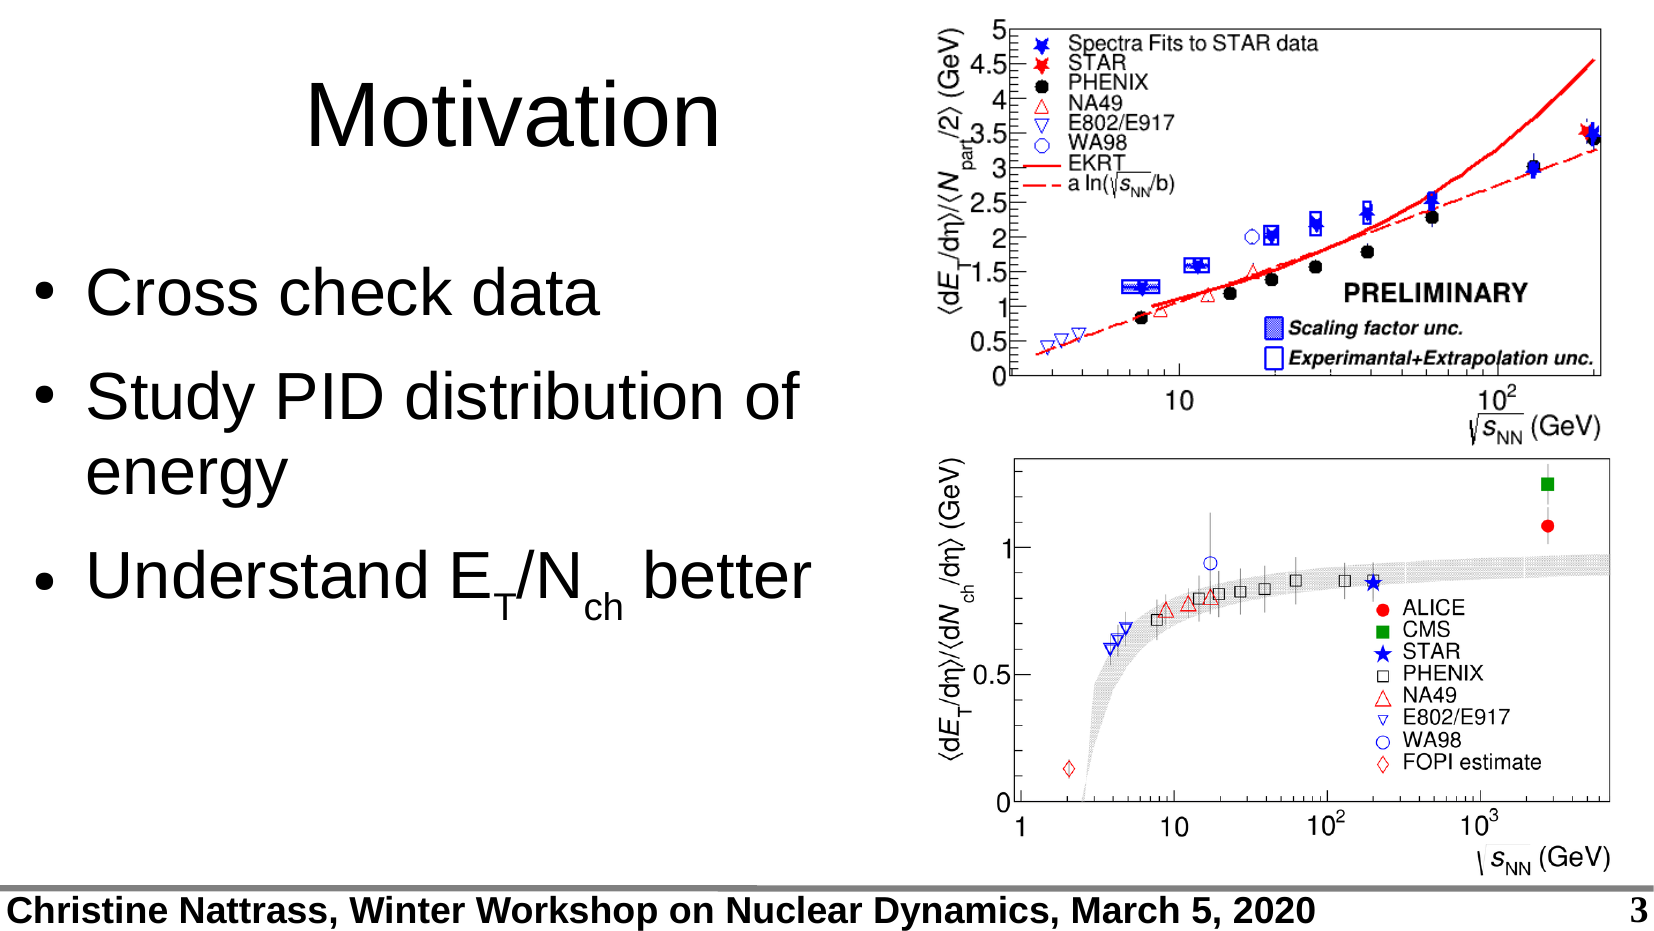

# Motivation
Cross check data
Study PID distribution of energy
Understand ET/Nch better
3